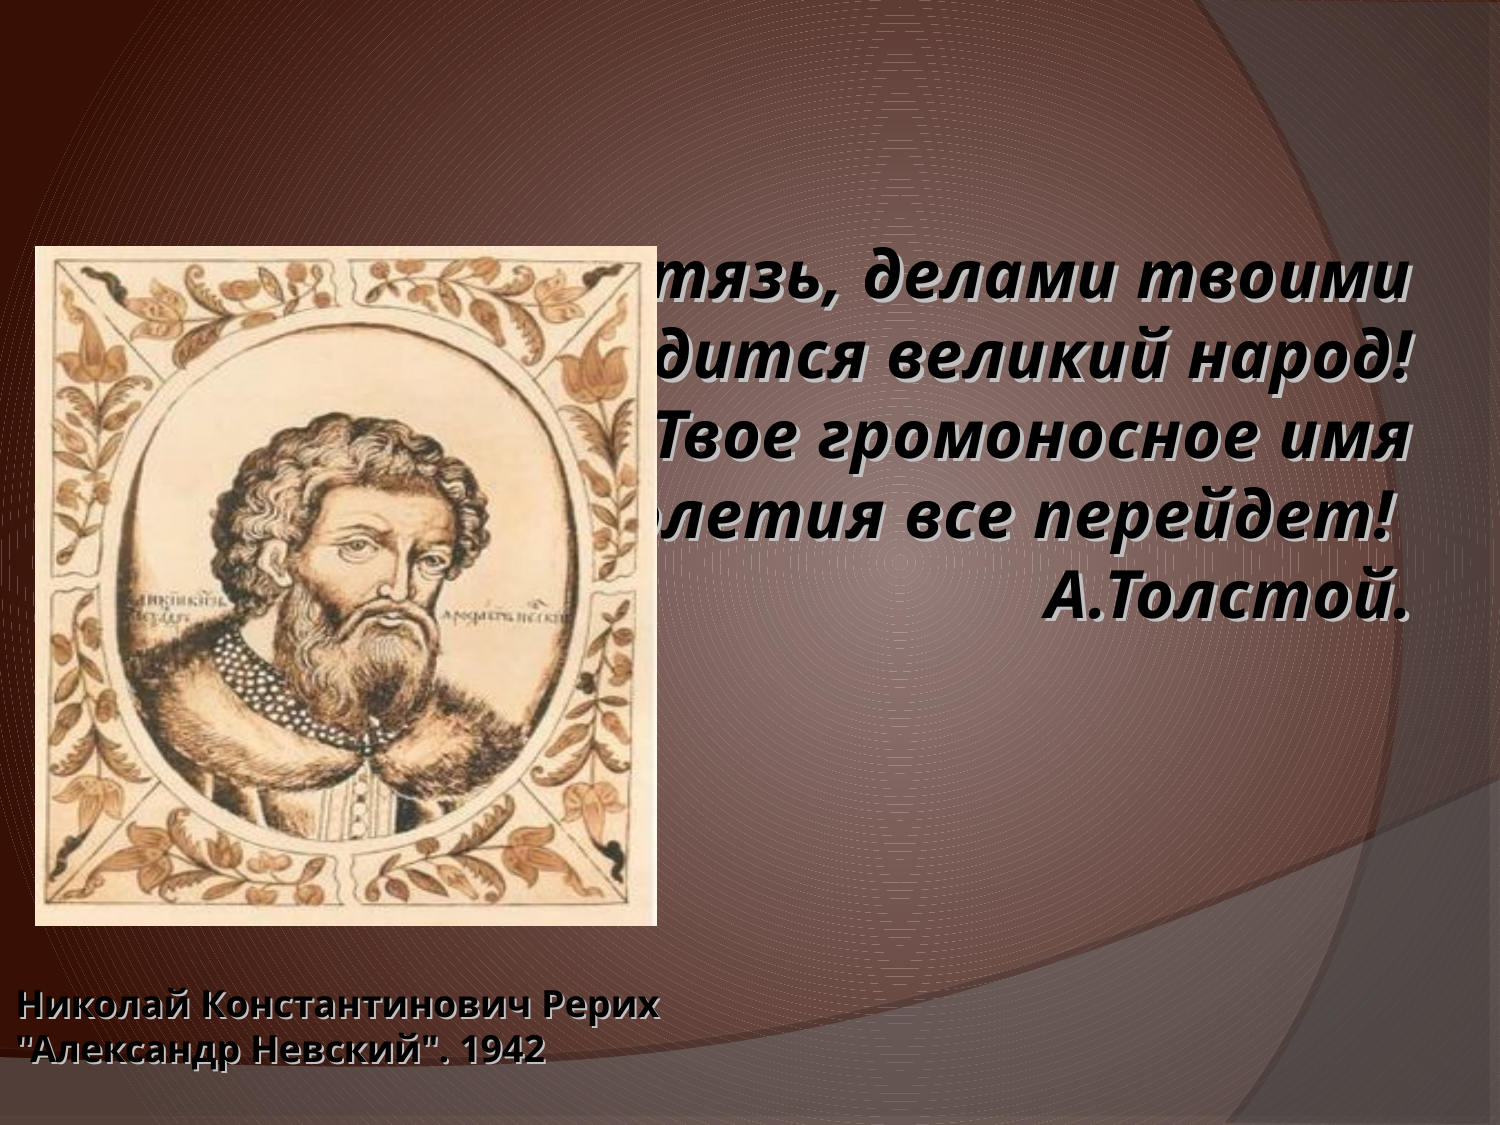

# О витязь, делами твоими Гордится великий народ! Твое громоносное имя Столетия все перейдет! А.Толстой.
Николай Константинович Рерих "Александр Невский". 1942